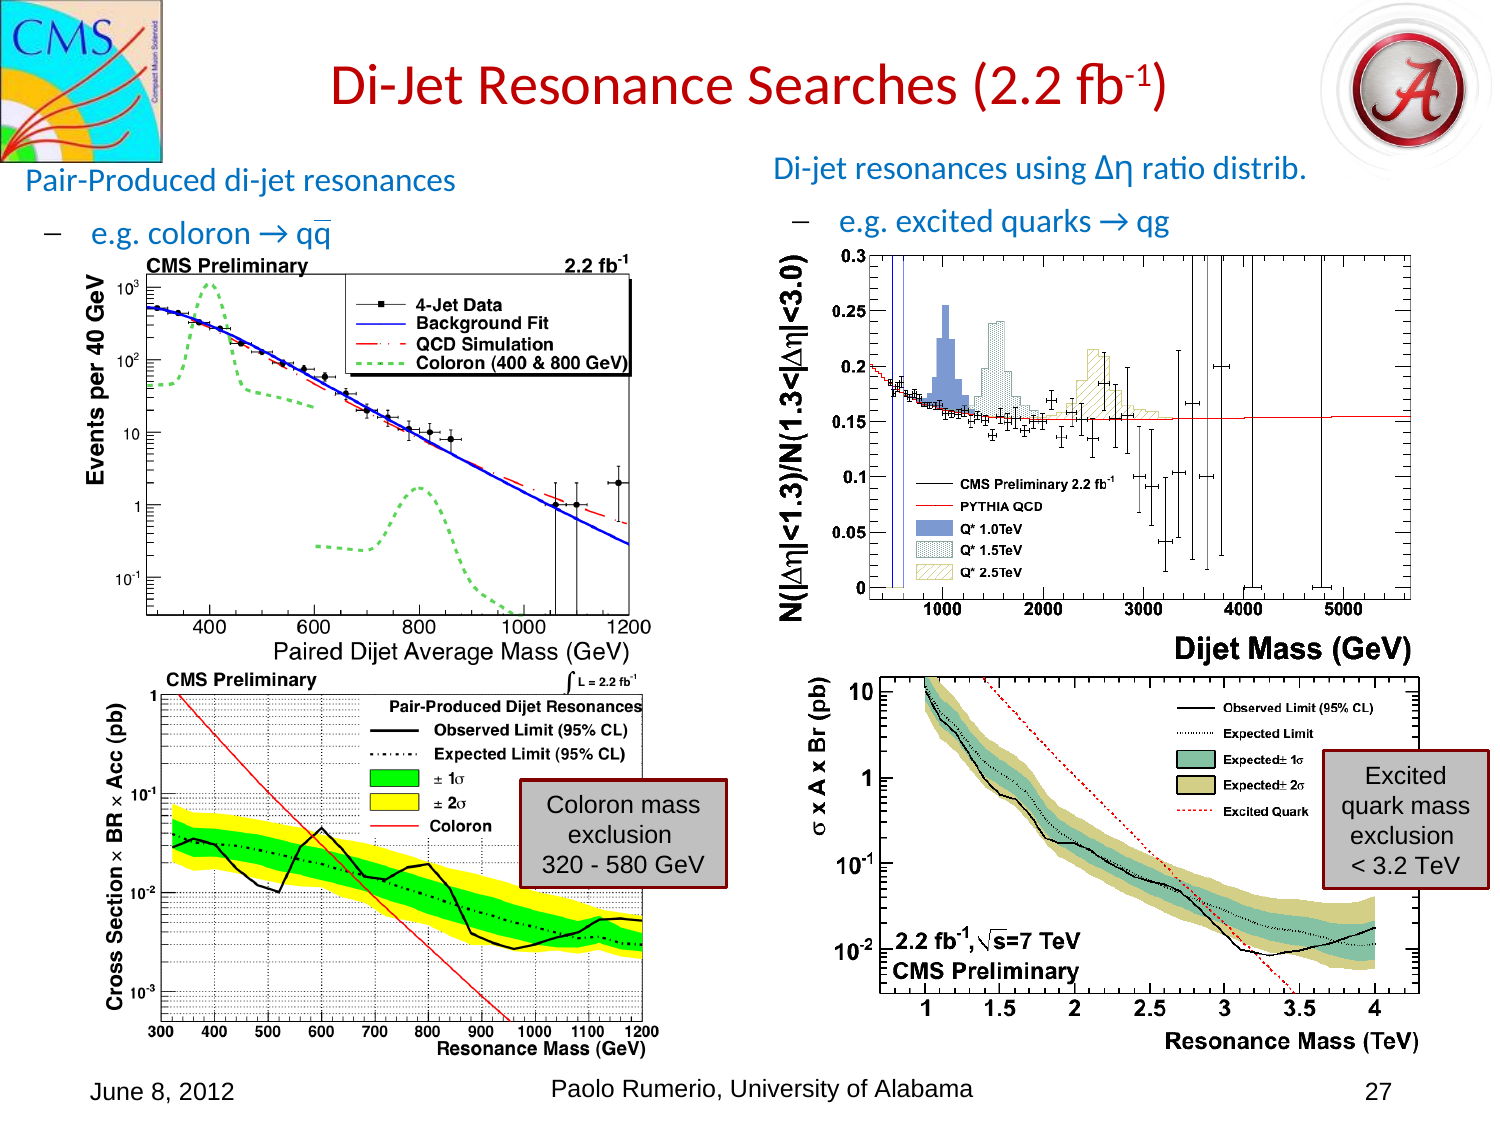

Di-Jet Resonance Searches (2.2 fb-1)
Di-jet resonances using Δη ratio distrib.
e.g. excited quarks → qg
Pair-Produced di-jet resonances
e.g. coloron → qq
Excited quark mass exclusion
< 3.2 TeV
Coloron mass exclusion
320 - 580 GeV
Paolo Rumerio, Univ. of Alabama
June 8, 2012
27